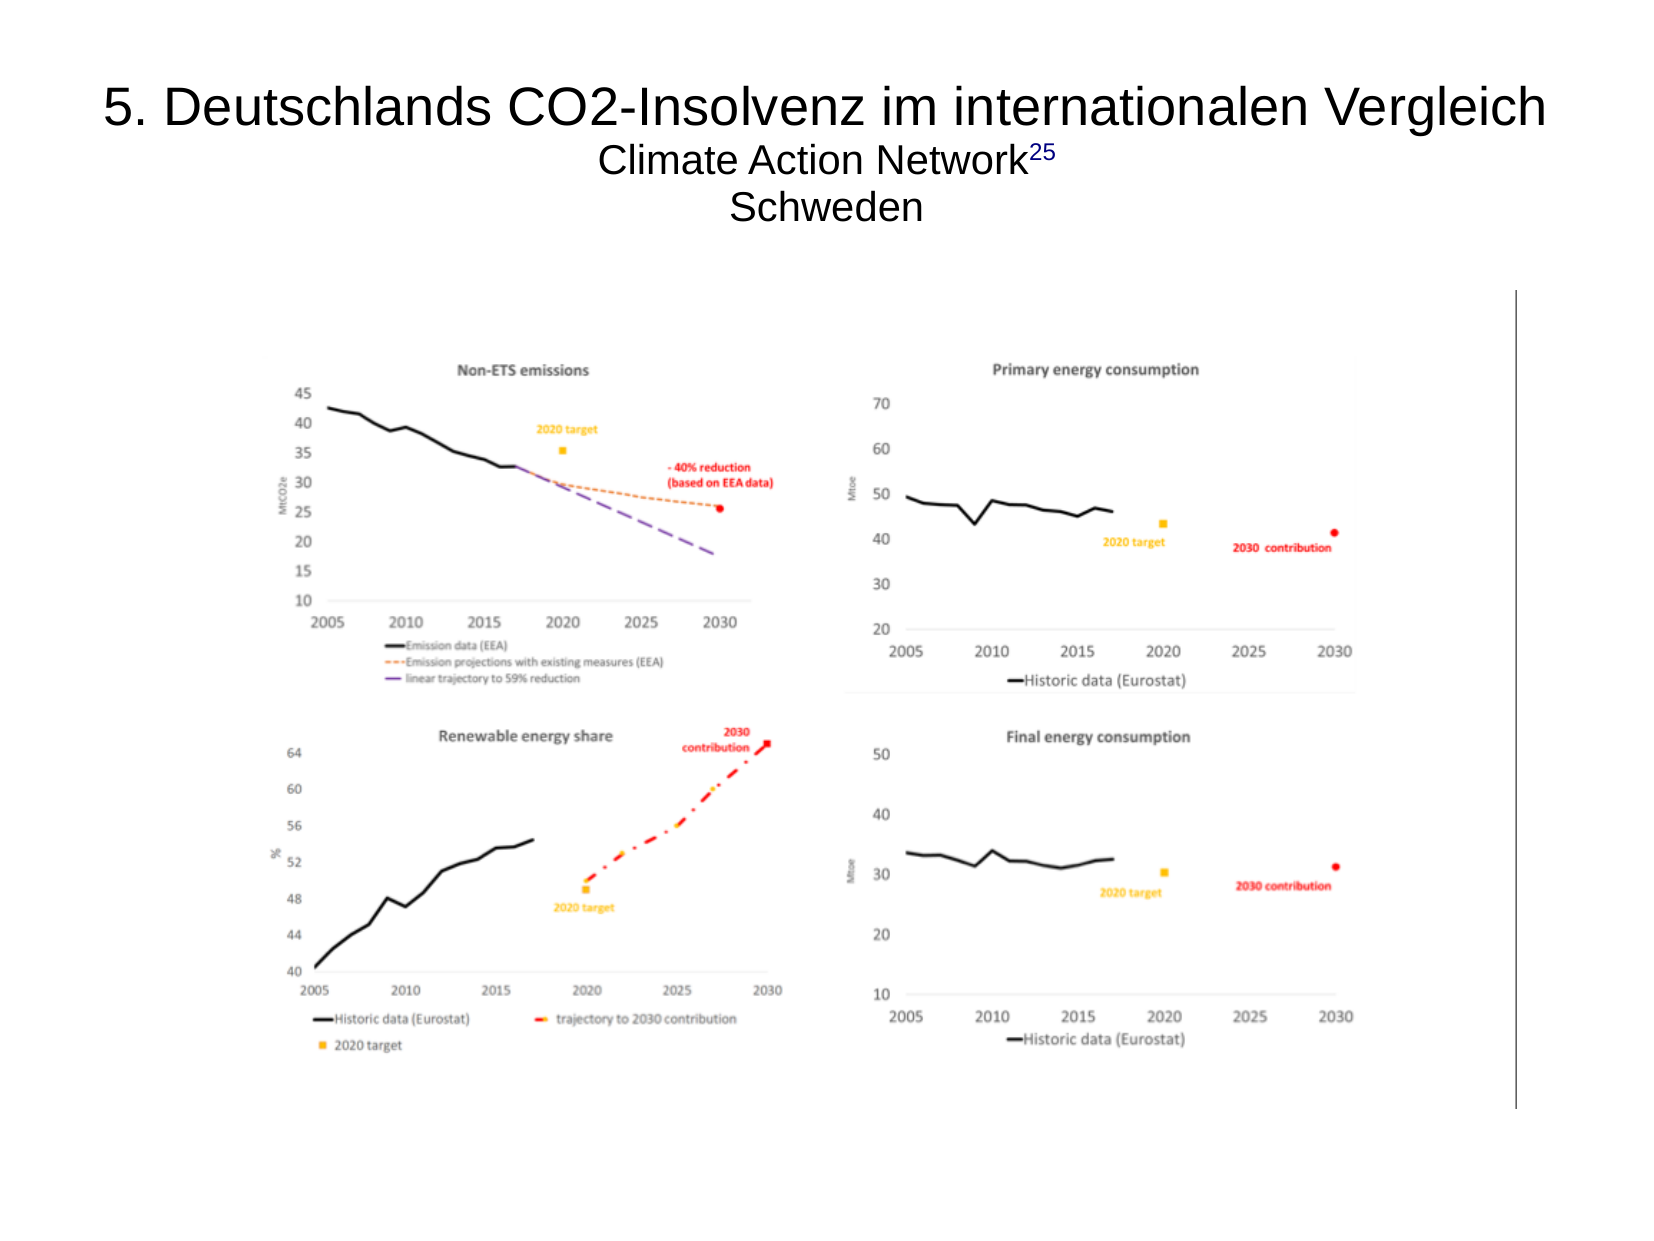

# 5. Deutschlands CO2-Insolvenz im internationalen Vergleich Climate Action Network25 Schweden